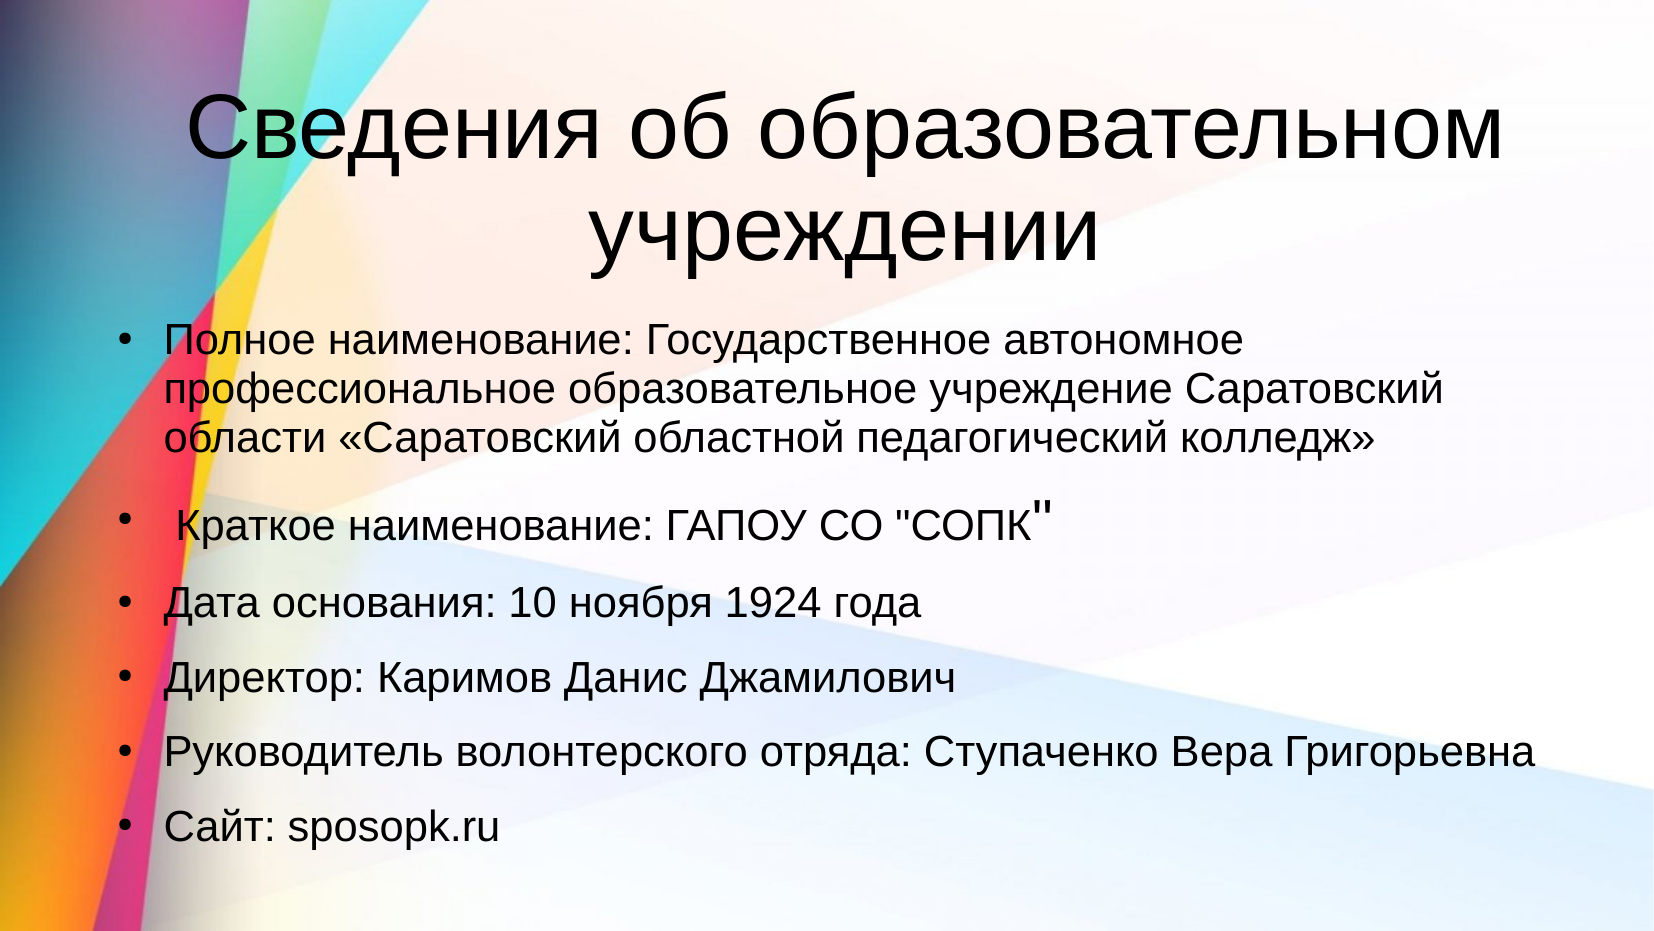

# Сведения об образовательном учреждении
Полное наименование: Государственное автономное профессиональное образовательное учреждение Саратовский области «Саратовский областной педагогический колледж»
 Краткое наименование: ГАПОУ СО "СОПК"
Дата основания: 10 ноября 1924 года
Директор: Каримов Данис Джамилович
Руководитель волонтерского отряда: Ступаченко Вера Григорьевна
Сайт: sposopk.ru